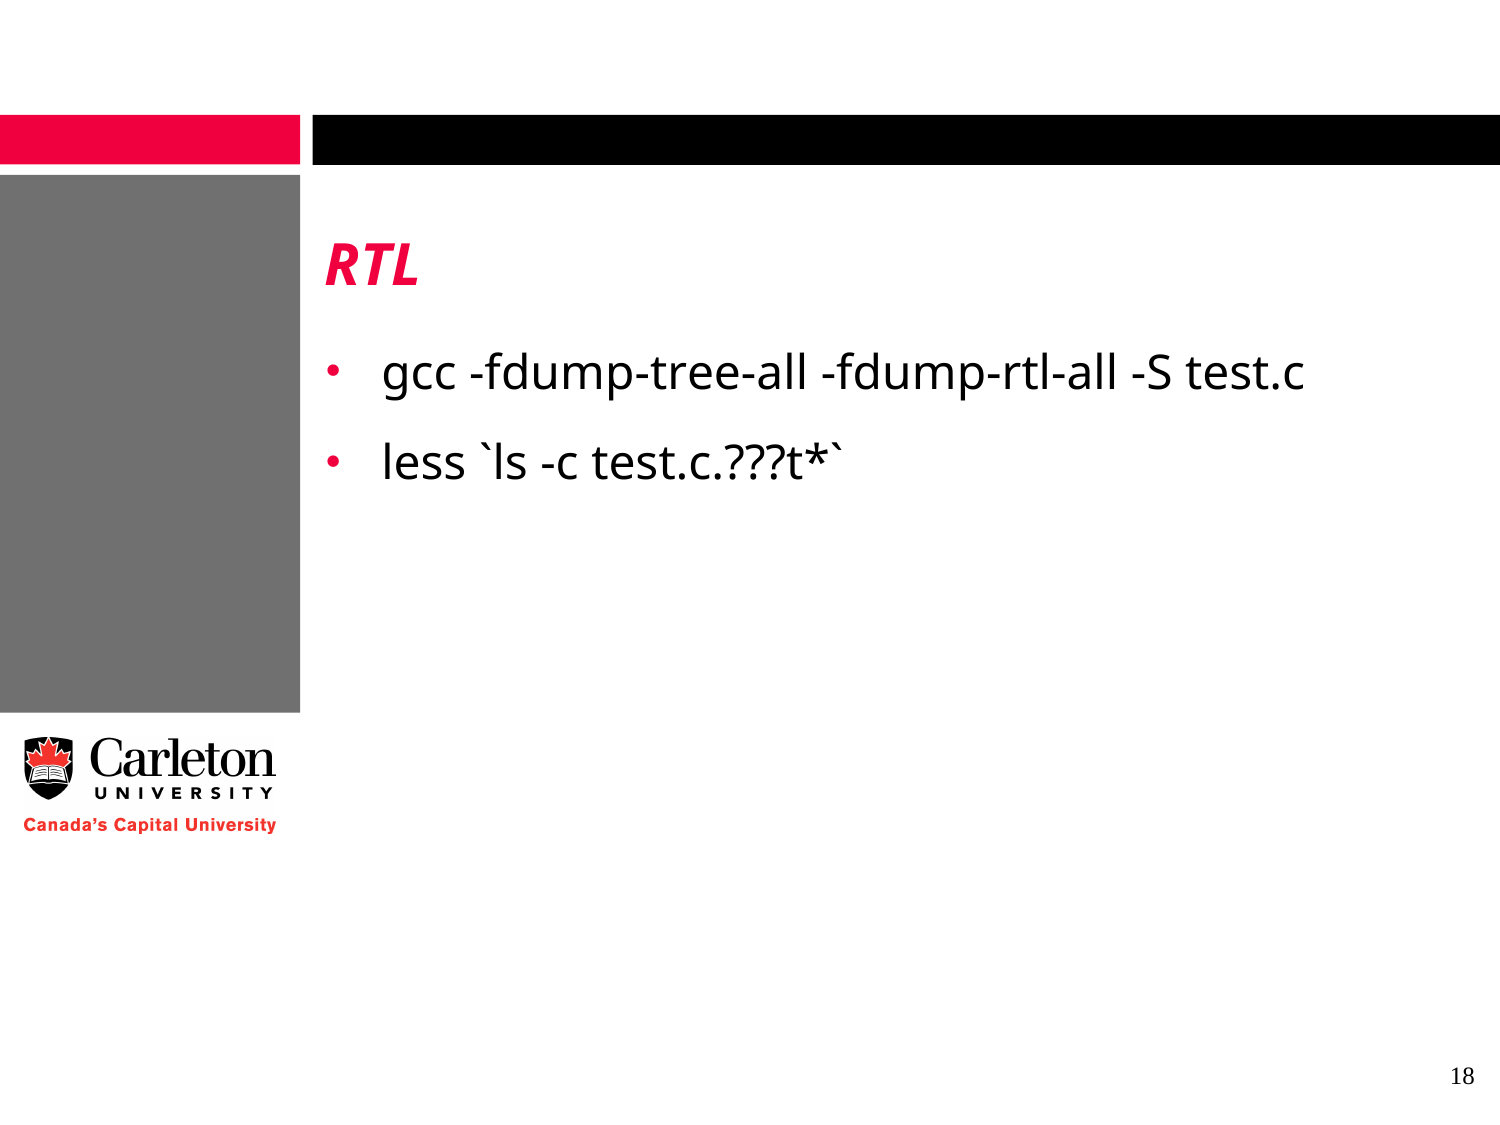

# RTL
gcc -fdump-tree-all -fdump-rtl-all -S test.c
less `ls -c test.c.???t*`
18